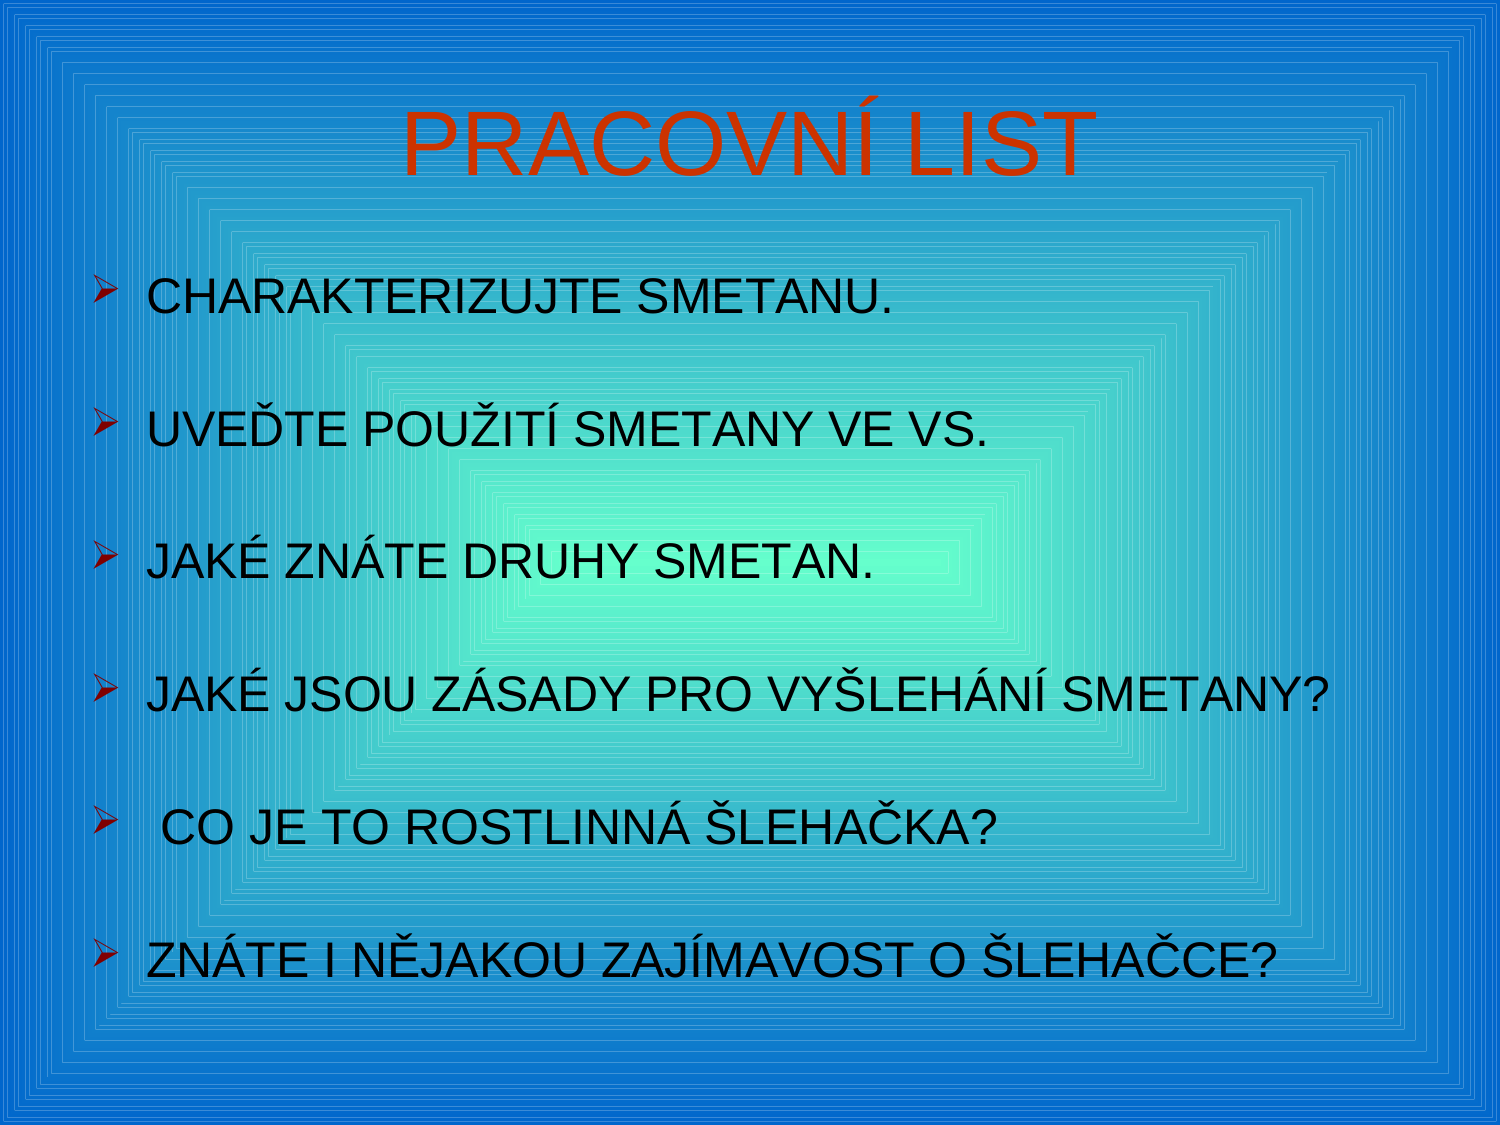

# PRACOVNÍ LIST
CHARAKTERIZUJTE SMETANU.
UVEĎTE POUŽITÍ SMETANY VE VS.
JAKÉ ZNÁTE DRUHY SMETAN.
JAKÉ JSOU ZÁSADY PRO VYŠLEHÁNÍ SMETANY?
 CO JE TO ROSTLINNÁ ŠLEHAČKA?
ZNÁTE I NĚJAKOU ZAJÍMAVOST O ŠLEHAČCE?